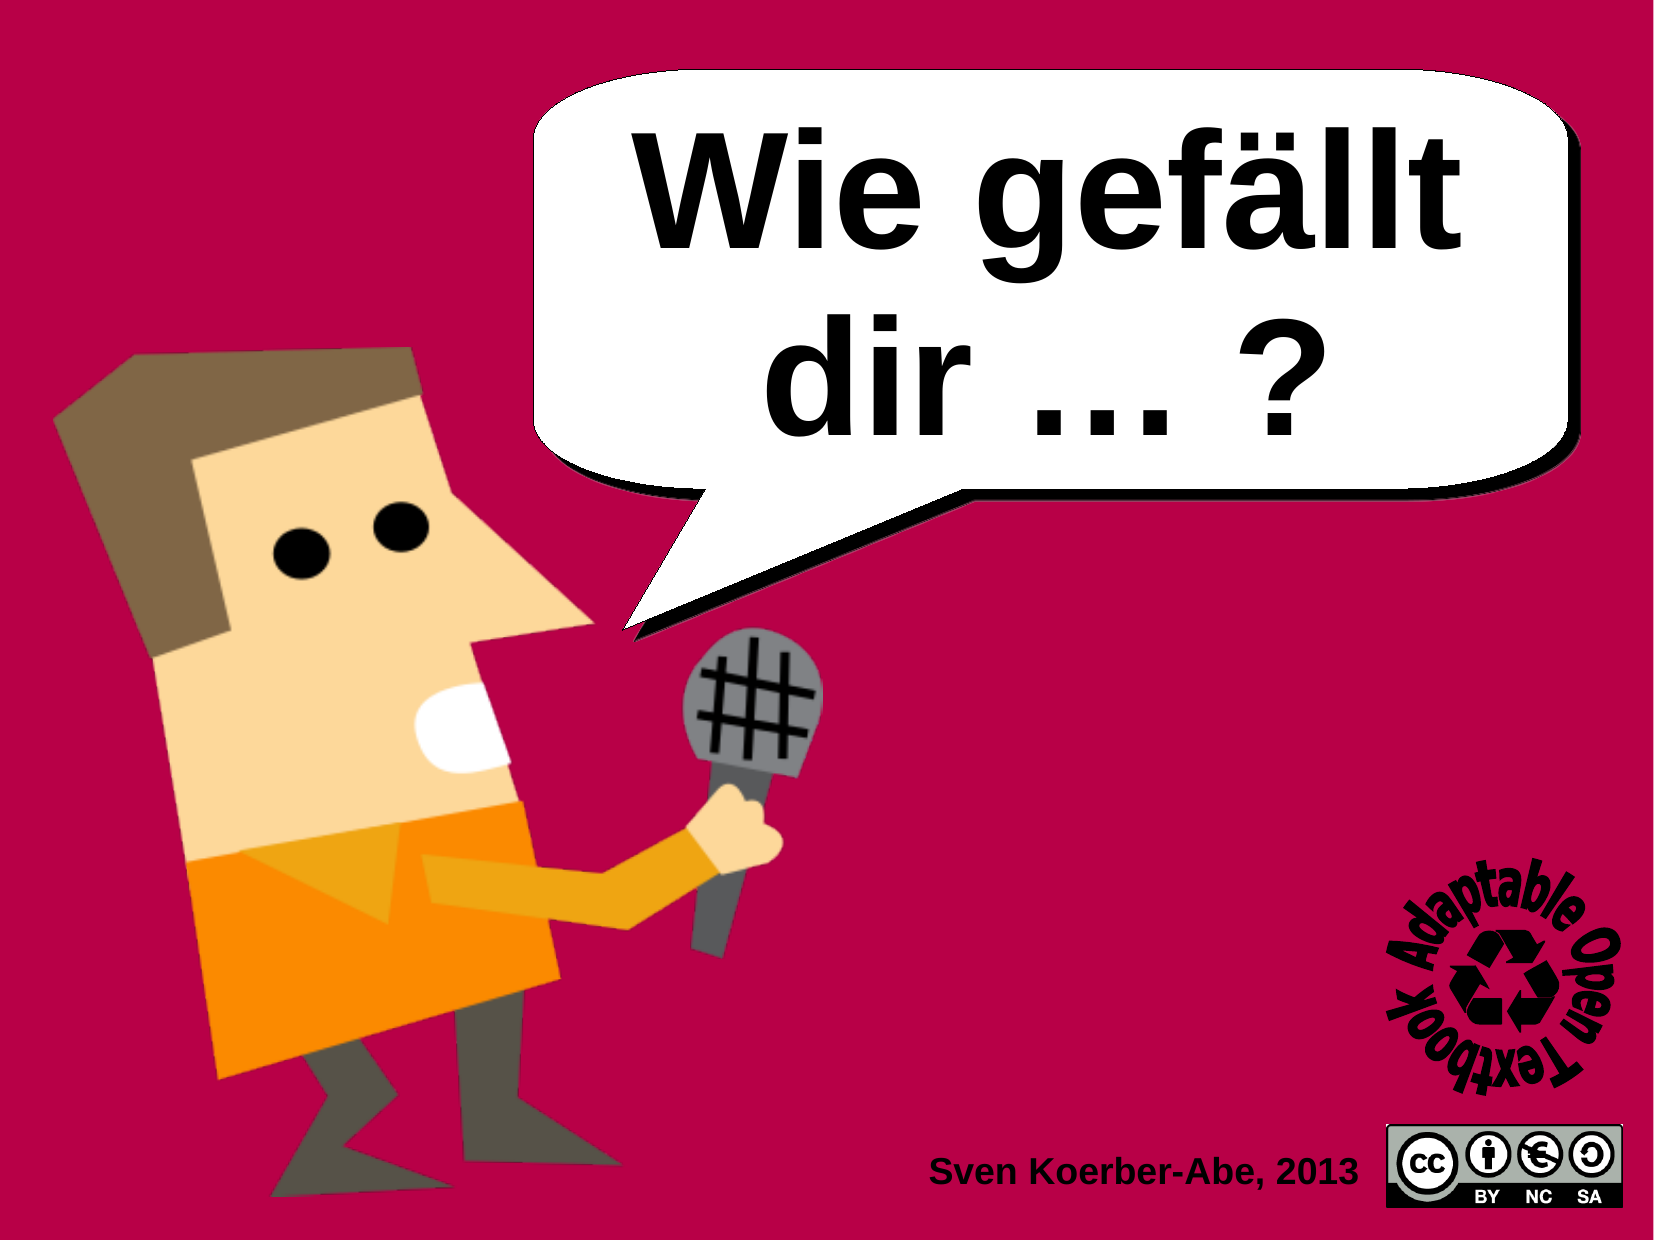

Wie gefällt
dir … ?
Sven Koerber-Abe, 2013